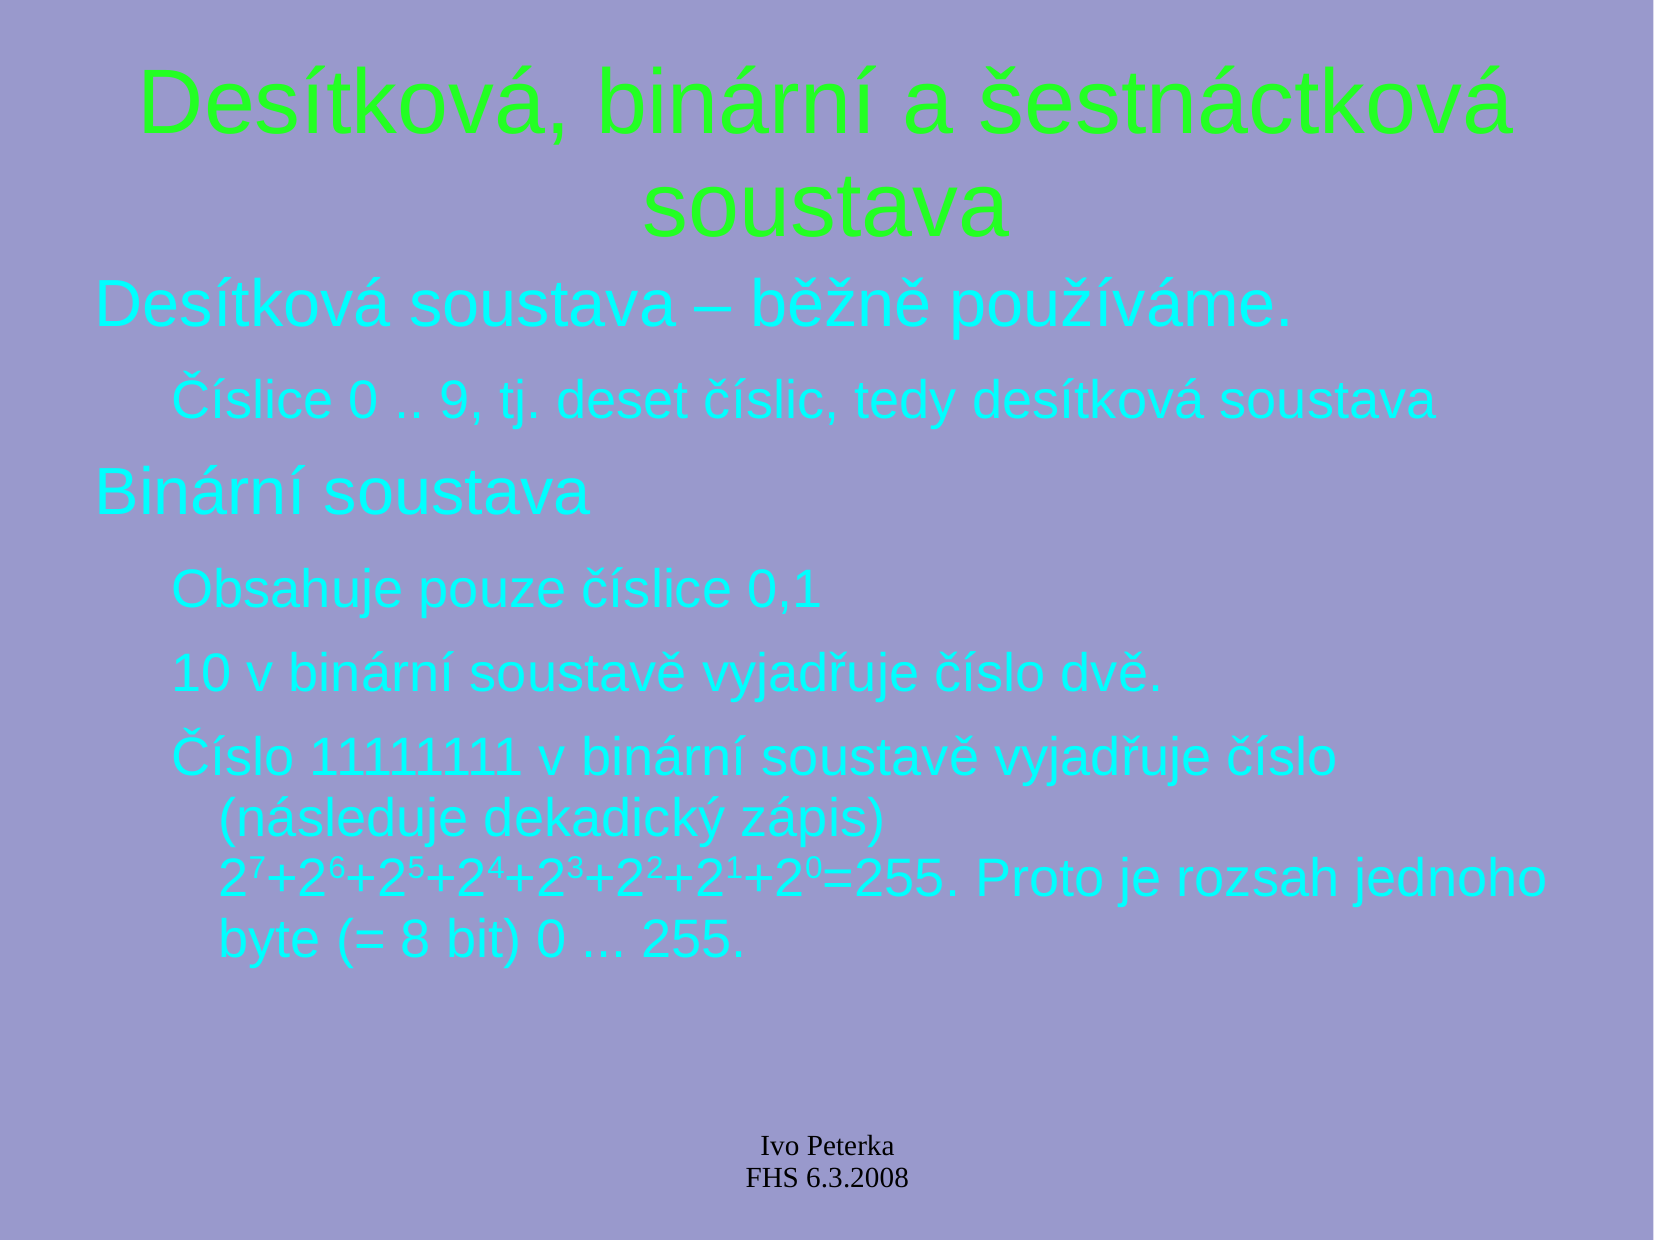

# Desítková, binární a šestnáctková soustava
Desítková soustava – běžně používáme.
Číslice 0 .. 9, tj. deset číslic, tedy desítková soustava
Binární soustava
Obsahuje pouze číslice 0,1
10 v binární soustavě vyjadřuje číslo dvě.
Číslo 11111111 v binární soustavě vyjadřuje číslo (následuje dekadický zápis) 27+26+25+24+23+22+21+20=255. Proto je rozsah jednoho byte (= 8 bit) 0 ... 255.